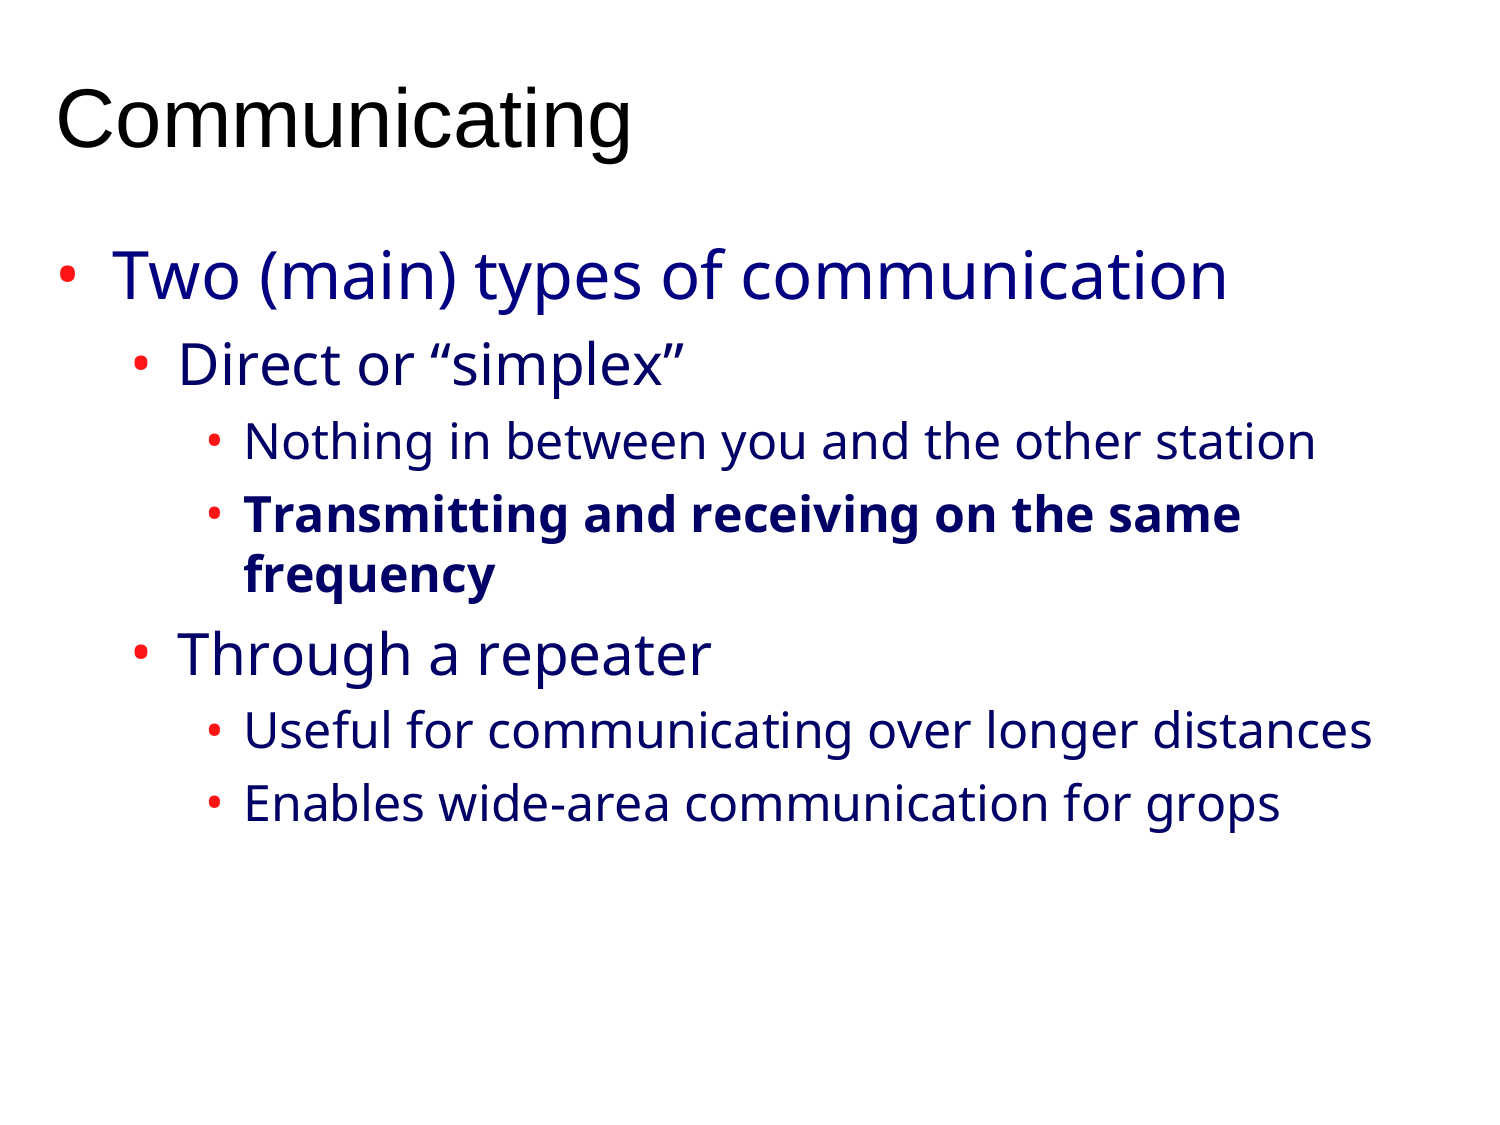

# Communicating
Two (main) types of communication
Direct or “simplex”
Nothing in between you and the other station
Transmitting and receiving on the same frequency
Through a repeater
Useful for communicating over longer distances
Enables wide-area communication for grops